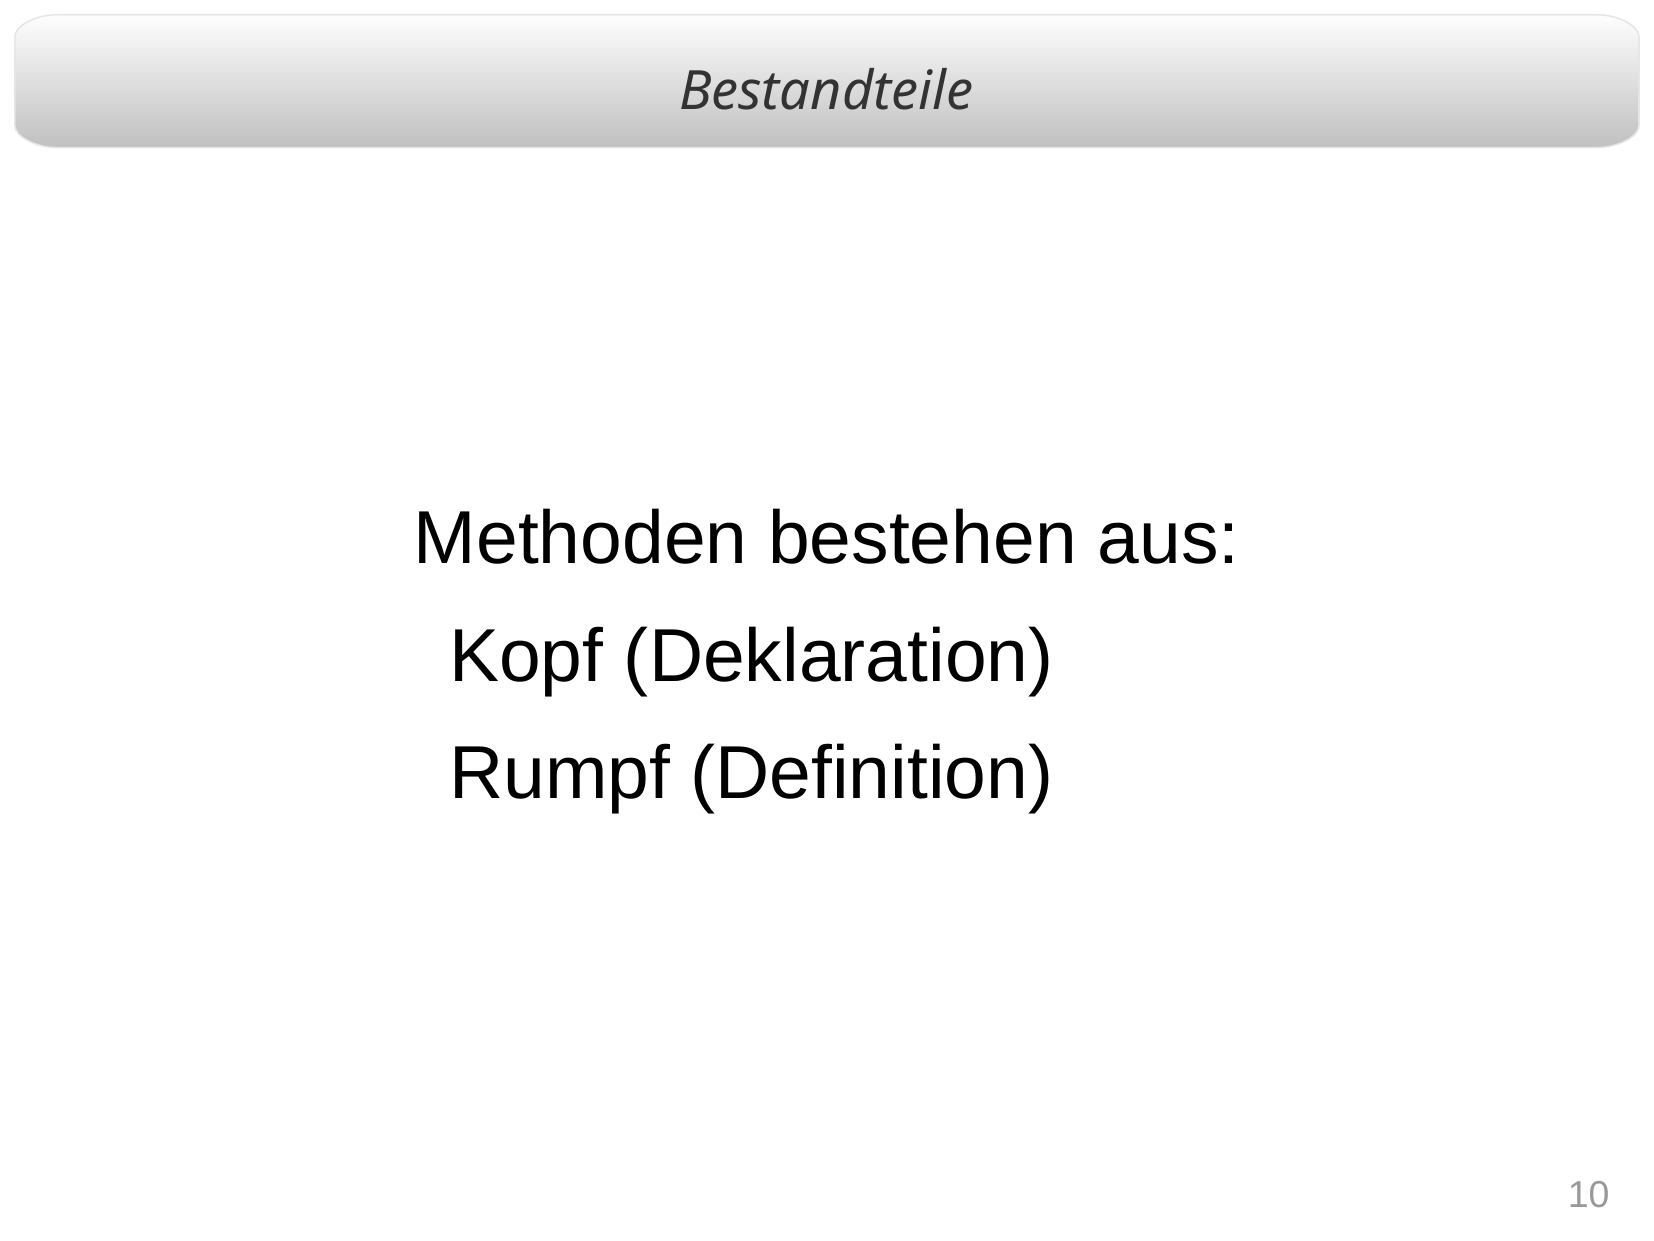

# Bestandteile
Methoden bestehen aus:
Kopf (Deklaration)
Rumpf (Definition)